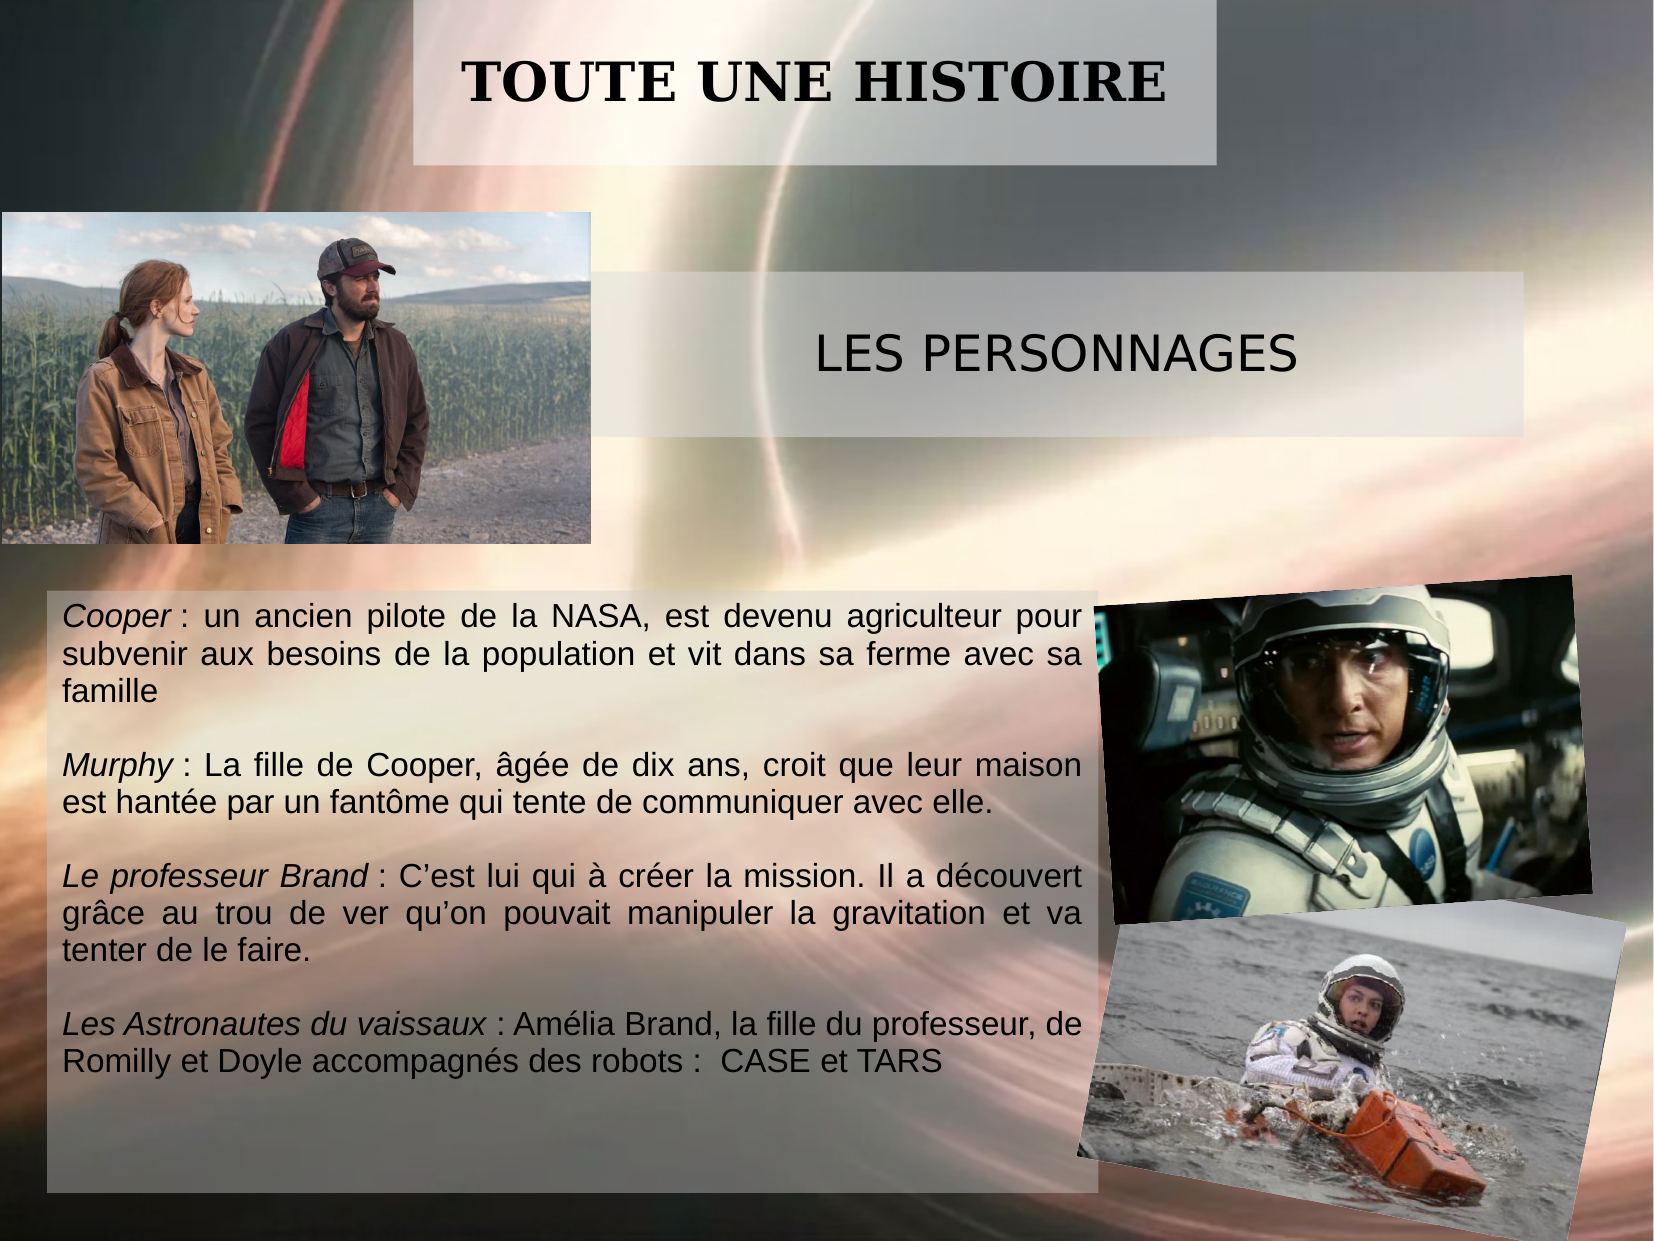

TOUTE UNE HISTOIRE
LES PERSONNAGES
Cooper : un ancien pilote de la NASA, est devenu agriculteur pour subvenir aux besoins de la population et vit dans sa ferme avec sa famille
Murphy : La fille de Cooper, âgée de dix ans, croit que leur maison est hantée par un fantôme qui tente de communiquer avec elle.
Le professeur Brand : C’est lui qui à créer la mission. Il a découvert grâce au trou de ver qu’on pouvait manipuler la gravitation et va tenter de le faire.
Les Astronautes du vaissaux : Amélia Brand, la fille du professeur, de Romilly et Doyle accompagnés des robots : CASE et TARS